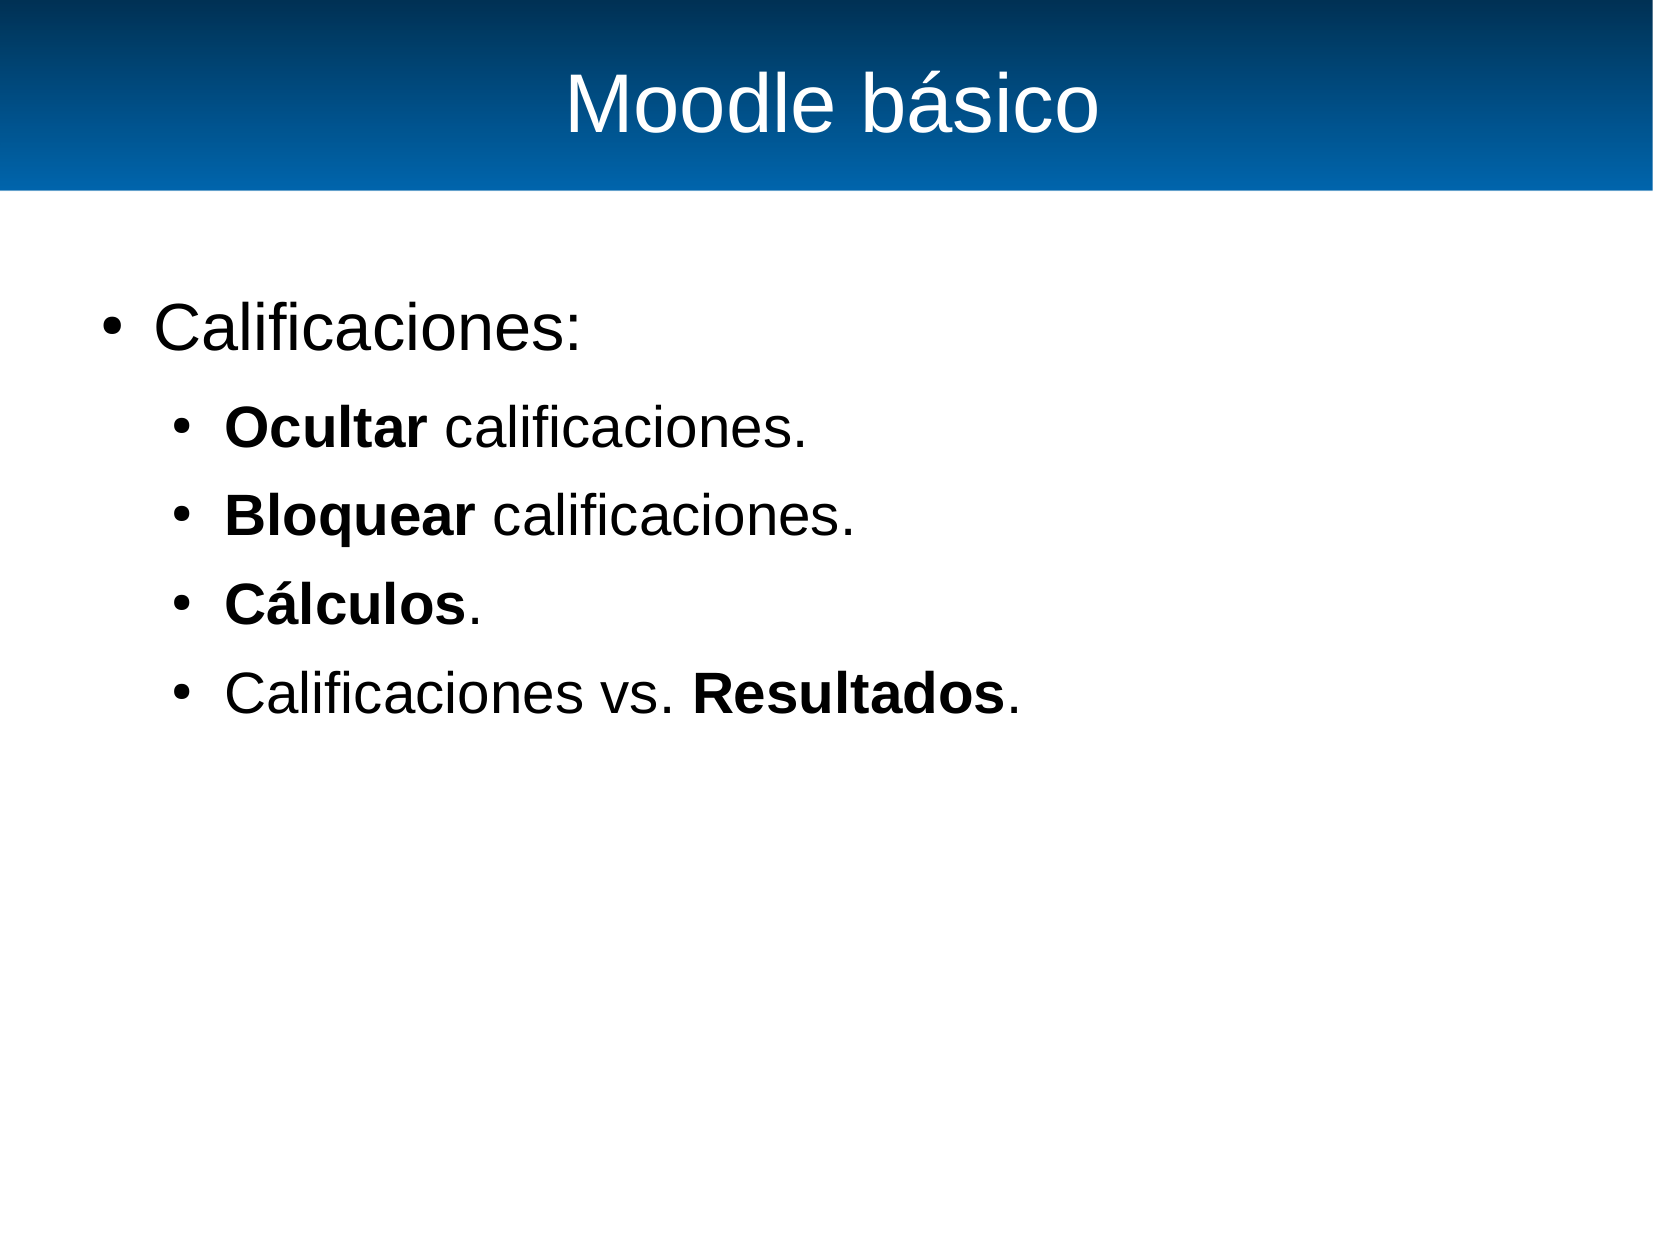

Moodle básico
# Calificaciones:
Ocultar calificaciones.
Bloquear calificaciones.
Cálculos.
Calificaciones vs. Resultados.